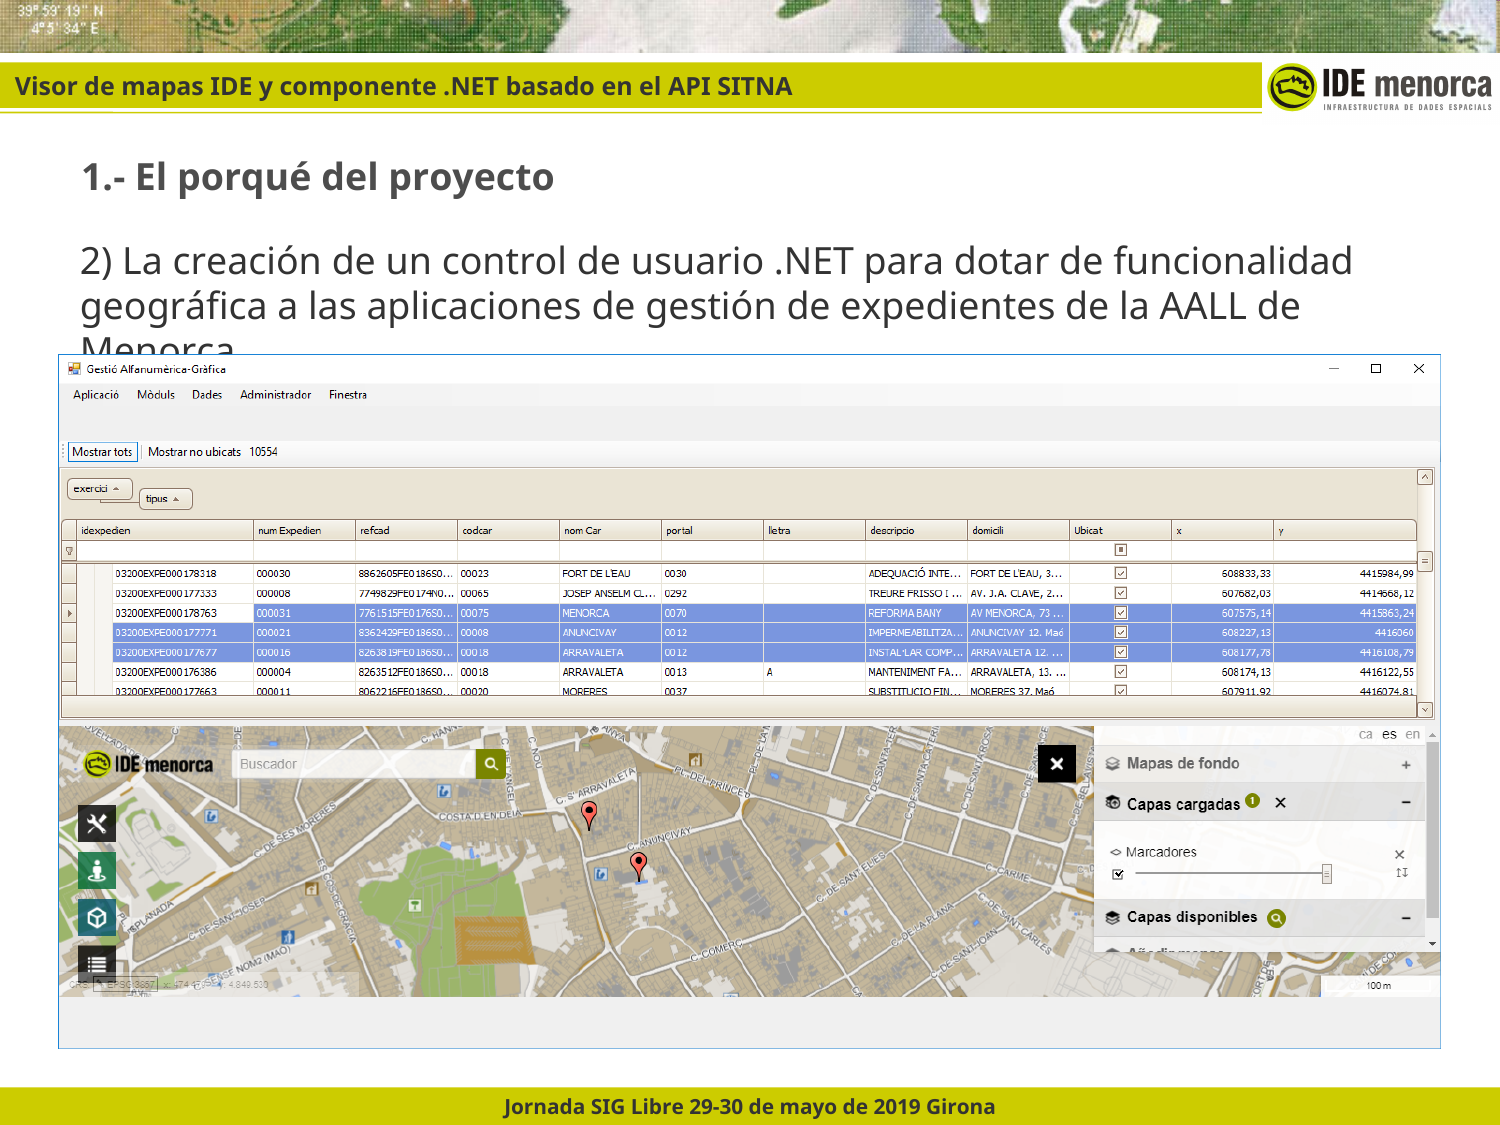

Visor de mapas IDE y componente .NET basado en el API SITNA
1.- El porqué del proyecto
2) La creación de un control de usuario .NET para dotar de funcionalidad geográfica a las aplicaciones de gestión de expedientes de la AALL de Menorca
Jornada SIG Libre 29-30 de mayo de 2019 Girona